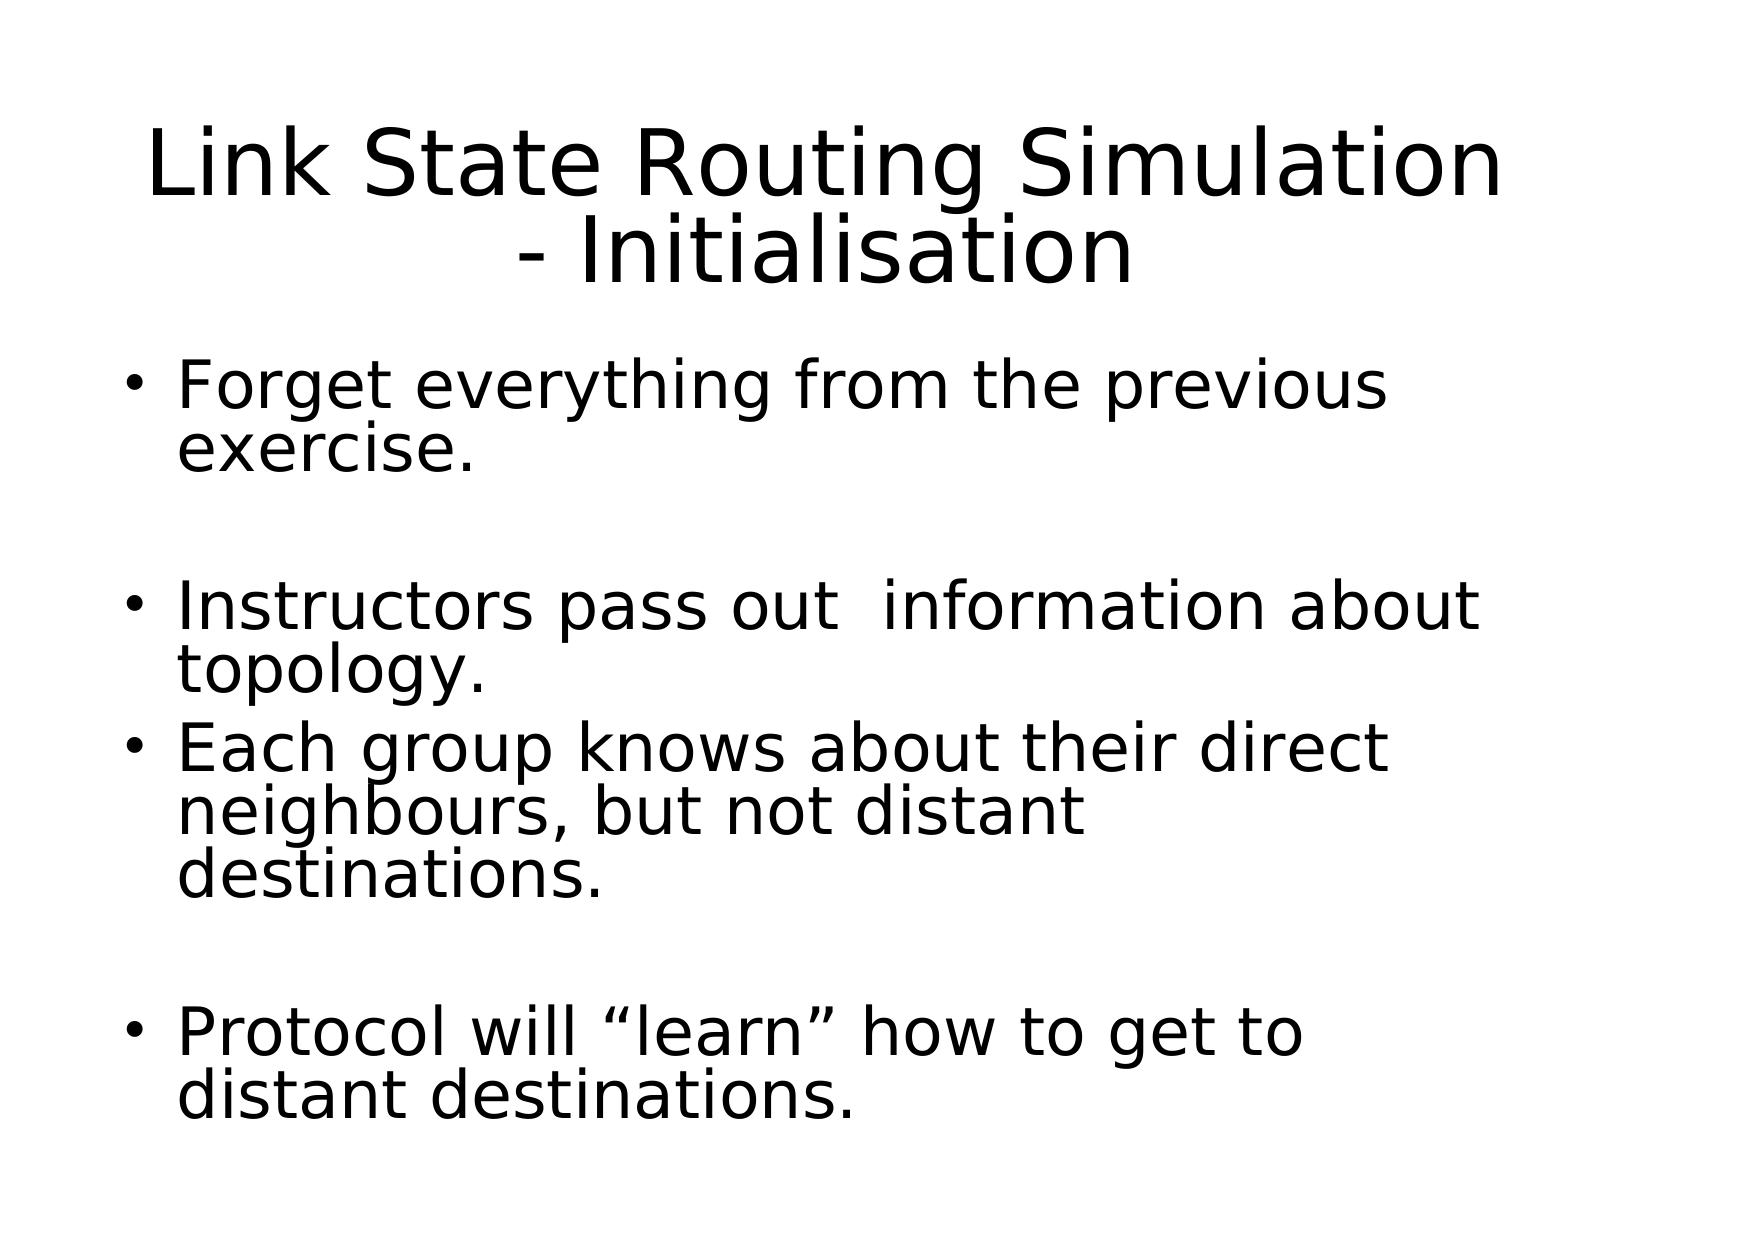

# Link State Routing Simulation - Initialisation
Forget everything from the previous exercise.
Instructors pass out information about topology.
Each group knows about their direct neighbours, but not distant destinations.
Protocol will “learn” how to get to distant destinations.